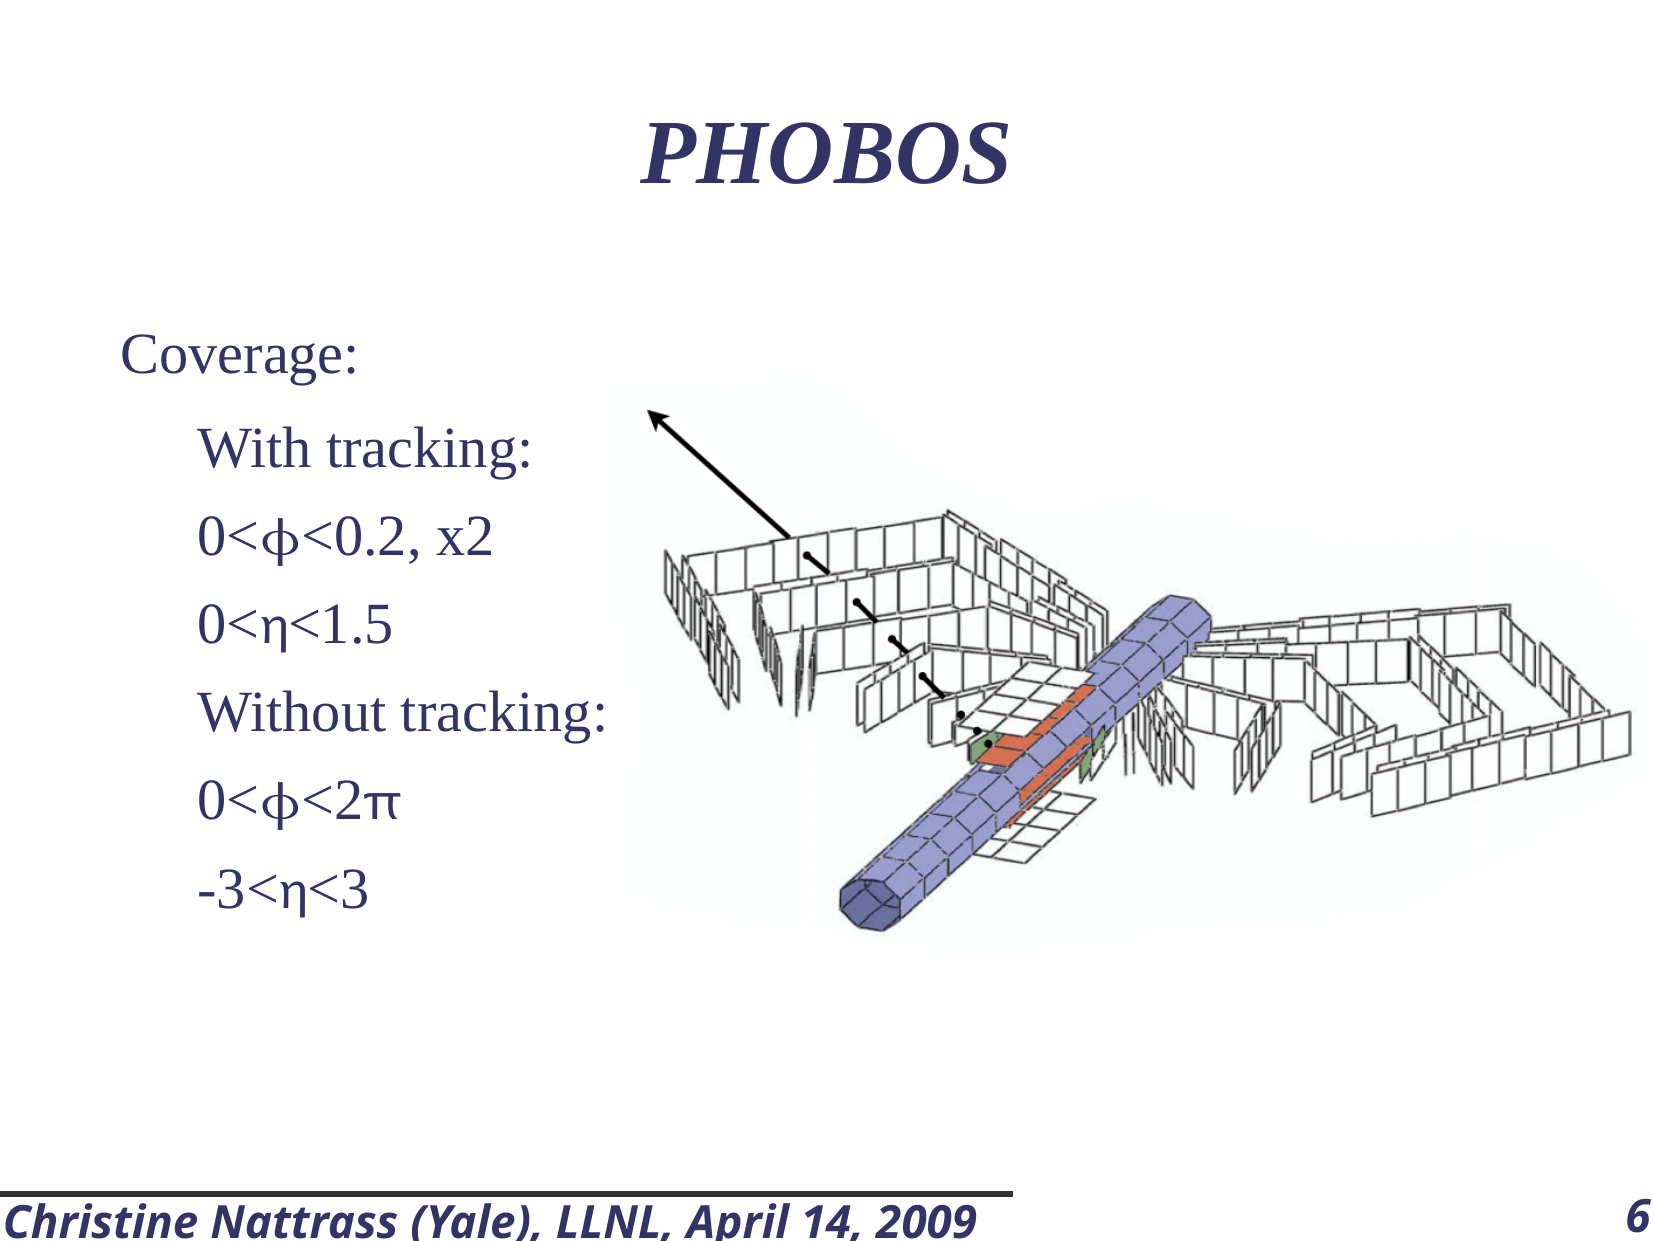

# PHOBOS
Coverage:
With tracking:
0<<0.2, x2
0<<1.5
Without tracking:
0<<2
-3<<3